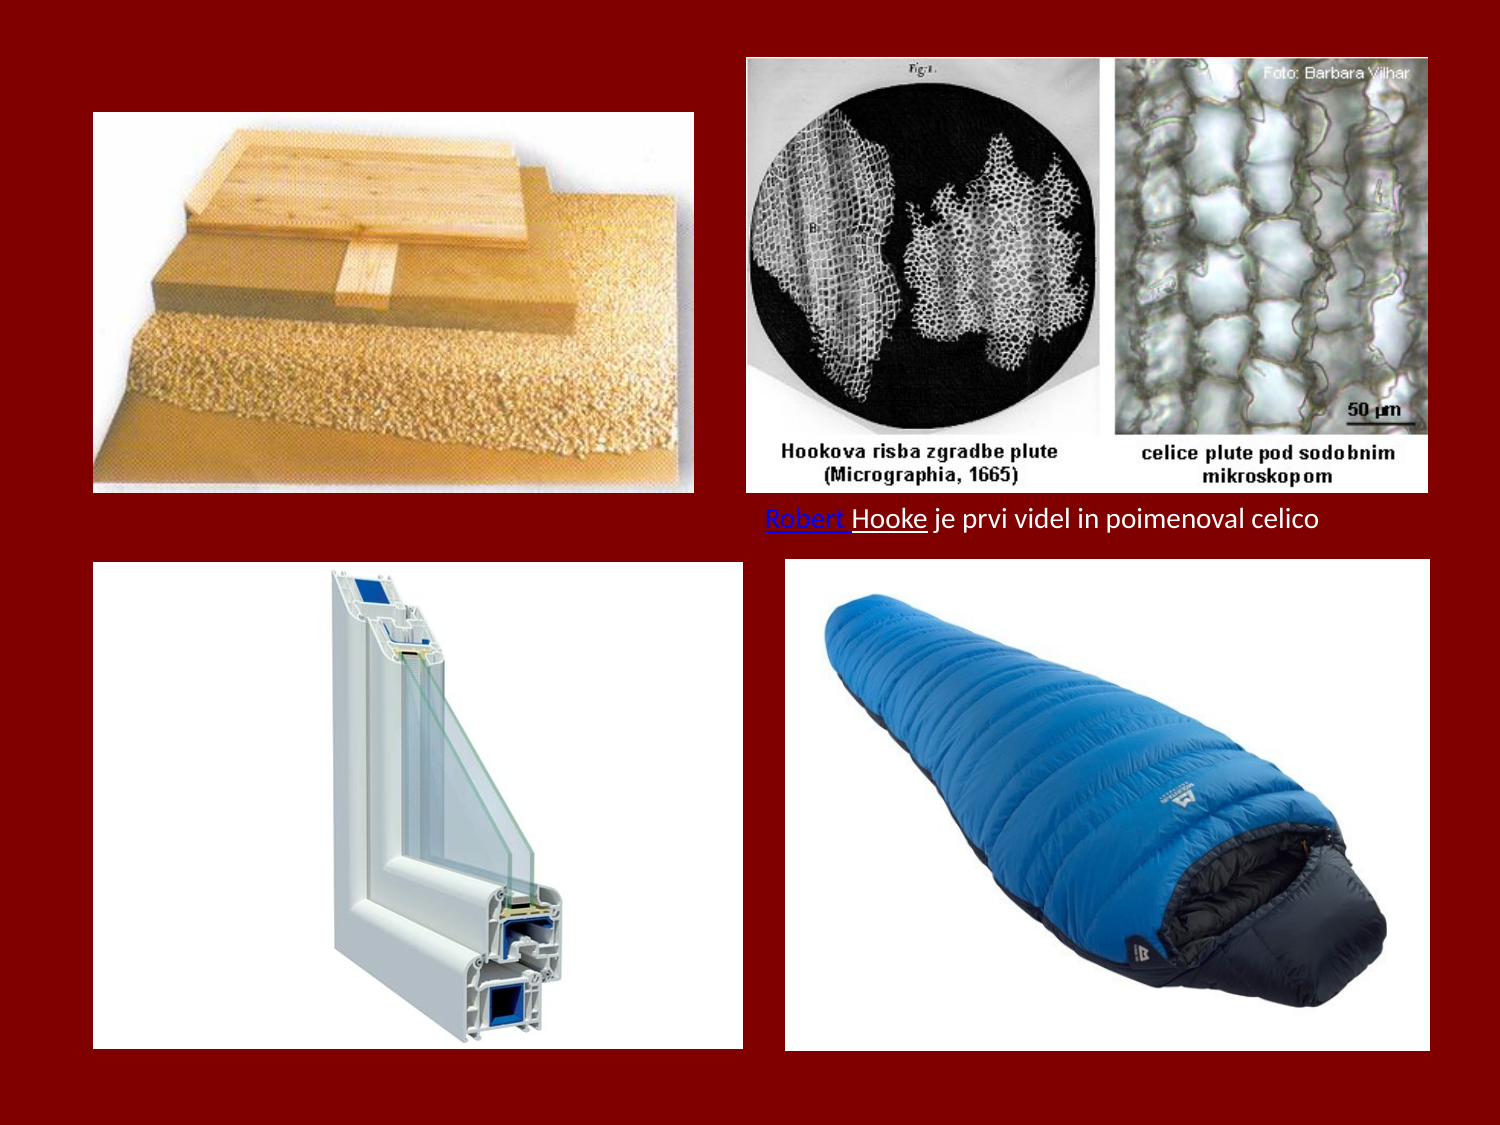

#
Robert Hooke je prvi videl in poimenoval celico